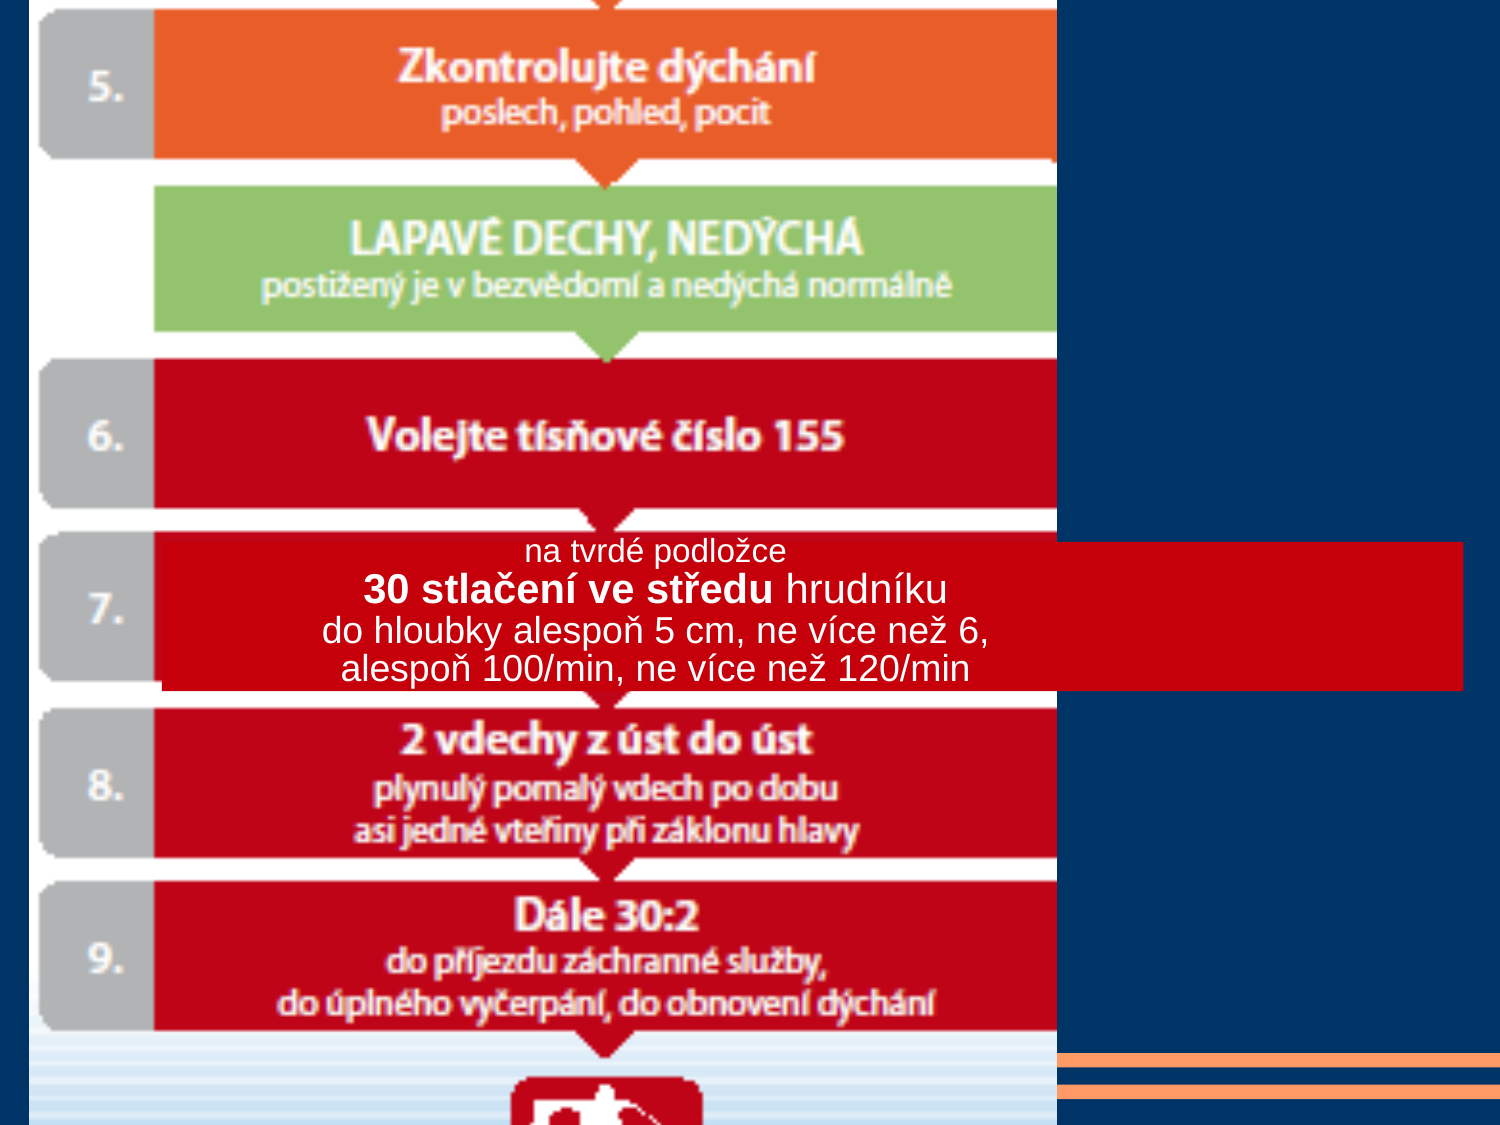

#
na tvrdé podložce
30 stlačení ve středu hrudníku
do hloubky alespoň 5 cm, ne více než 6,
alespoň 100/min, ne více než 120/min